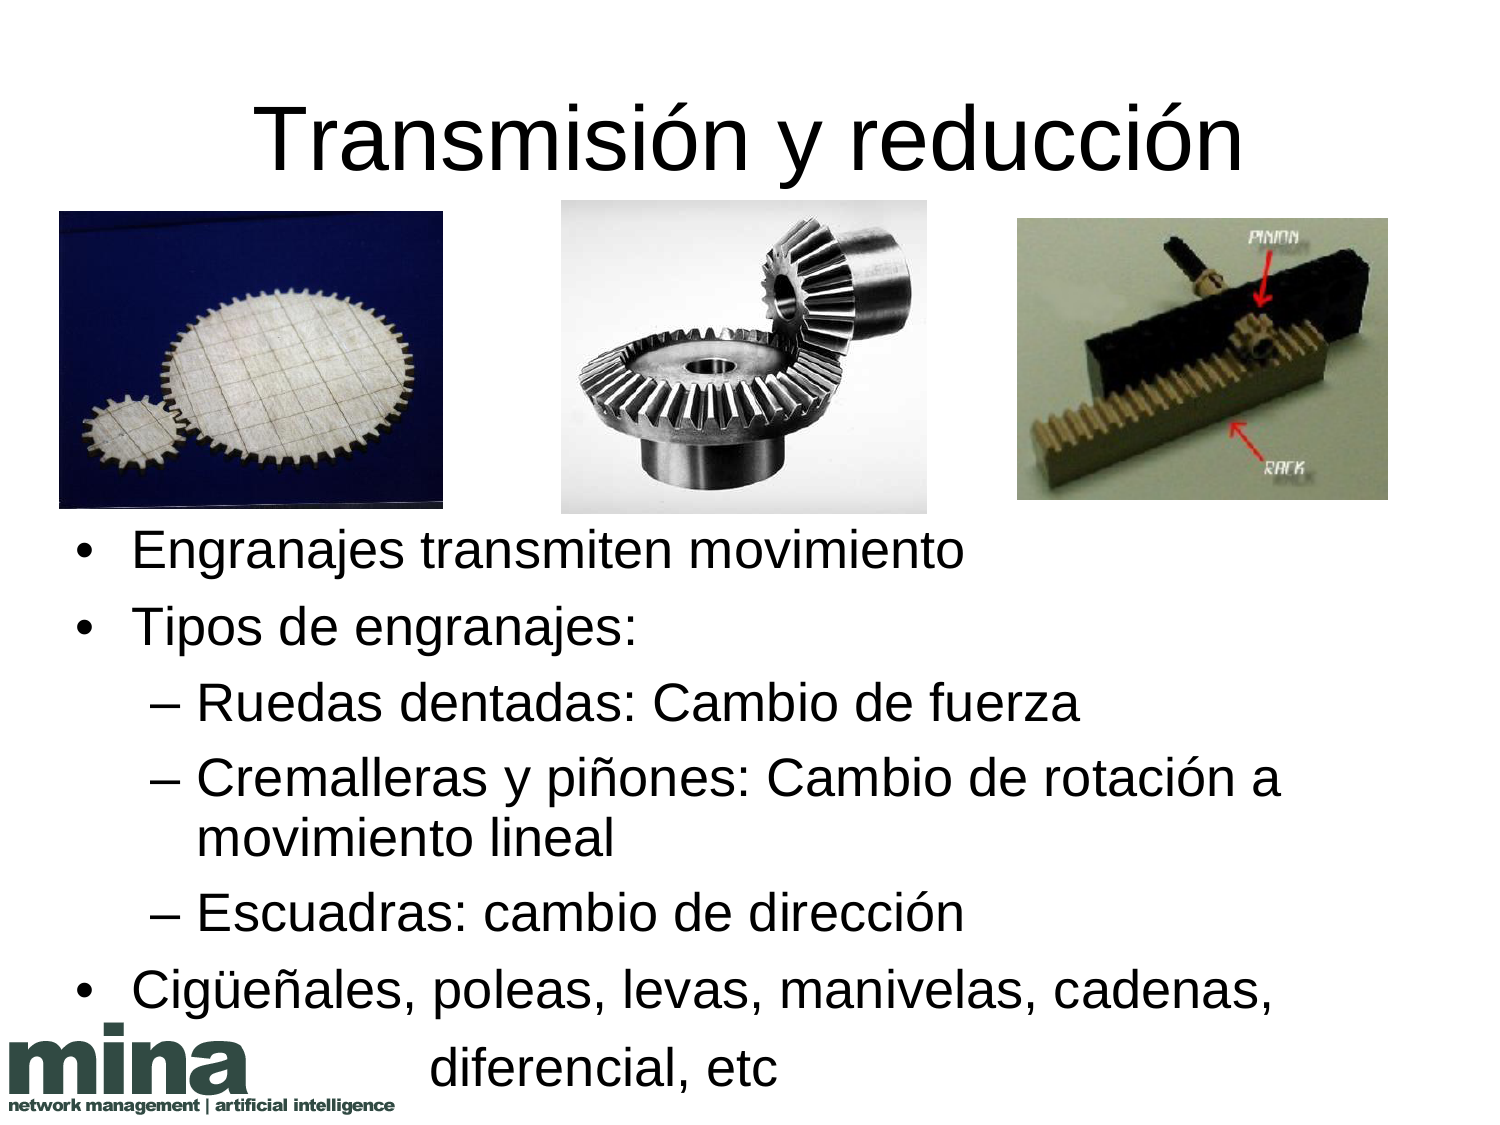

# Transmisión y reducción
Engranajes transmiten movimiento
Tipos de engranajes:
Ruedas dentadas: Cambio de fuerza
Cremalleras y piñones: Cambio de rotación a movimiento lineal
Escuadras: cambio de dirección
Cigüeñales, poleas, levas, manivelas, cadenas,
diferencial, etc